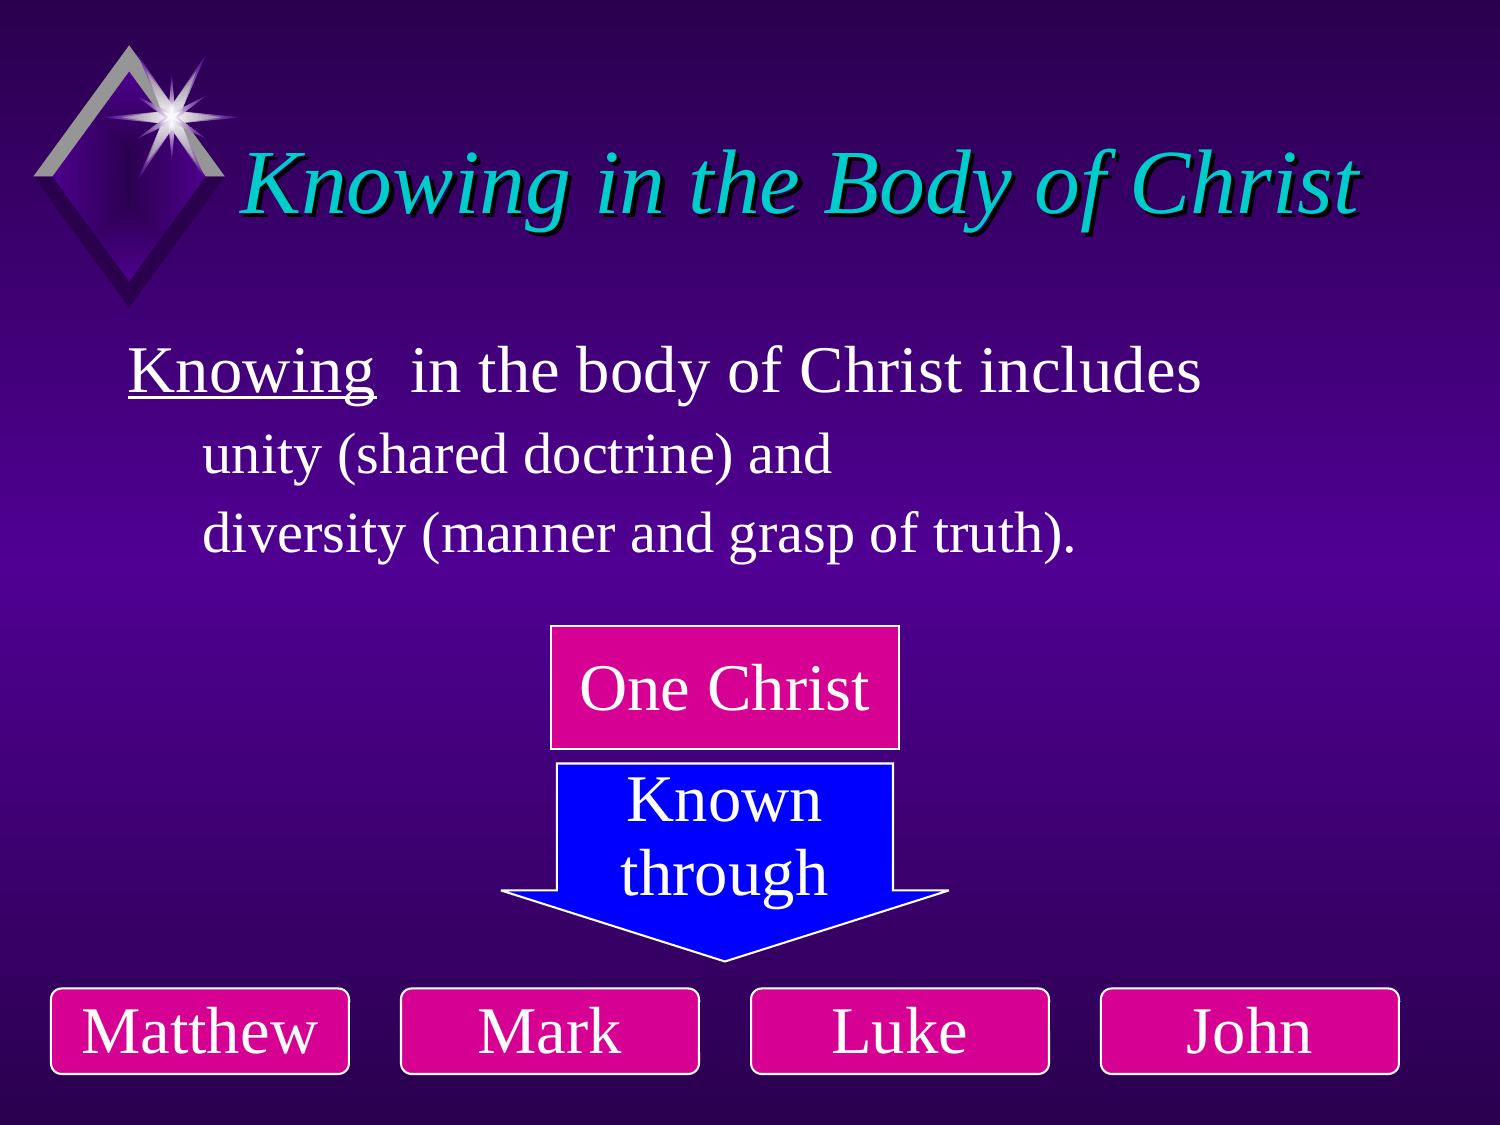

# Knowing in the Body of Christ
Knowing in the body of Christ includes
unity (shared doctrine) and
diversity (manner and grasp of truth).
One Christ
Known
through
Matthew
Mark
Luke
John